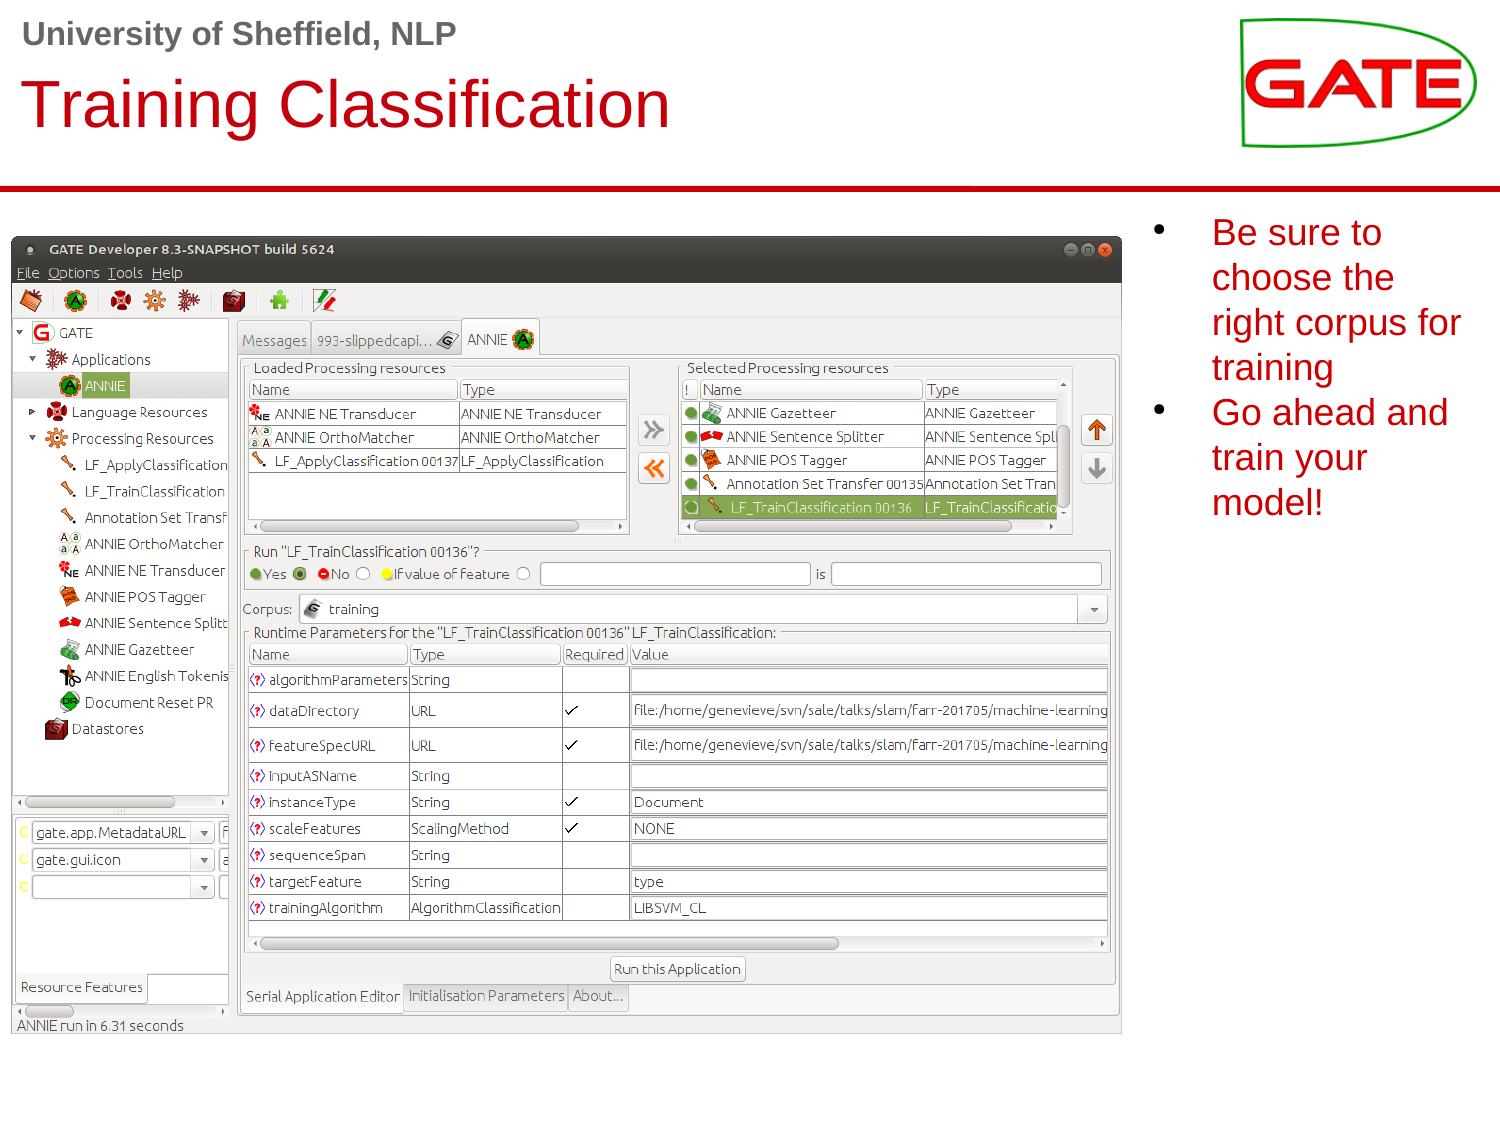

# Training Classification
Be sure to choose the right corpus for training
Go ahead and train your model!